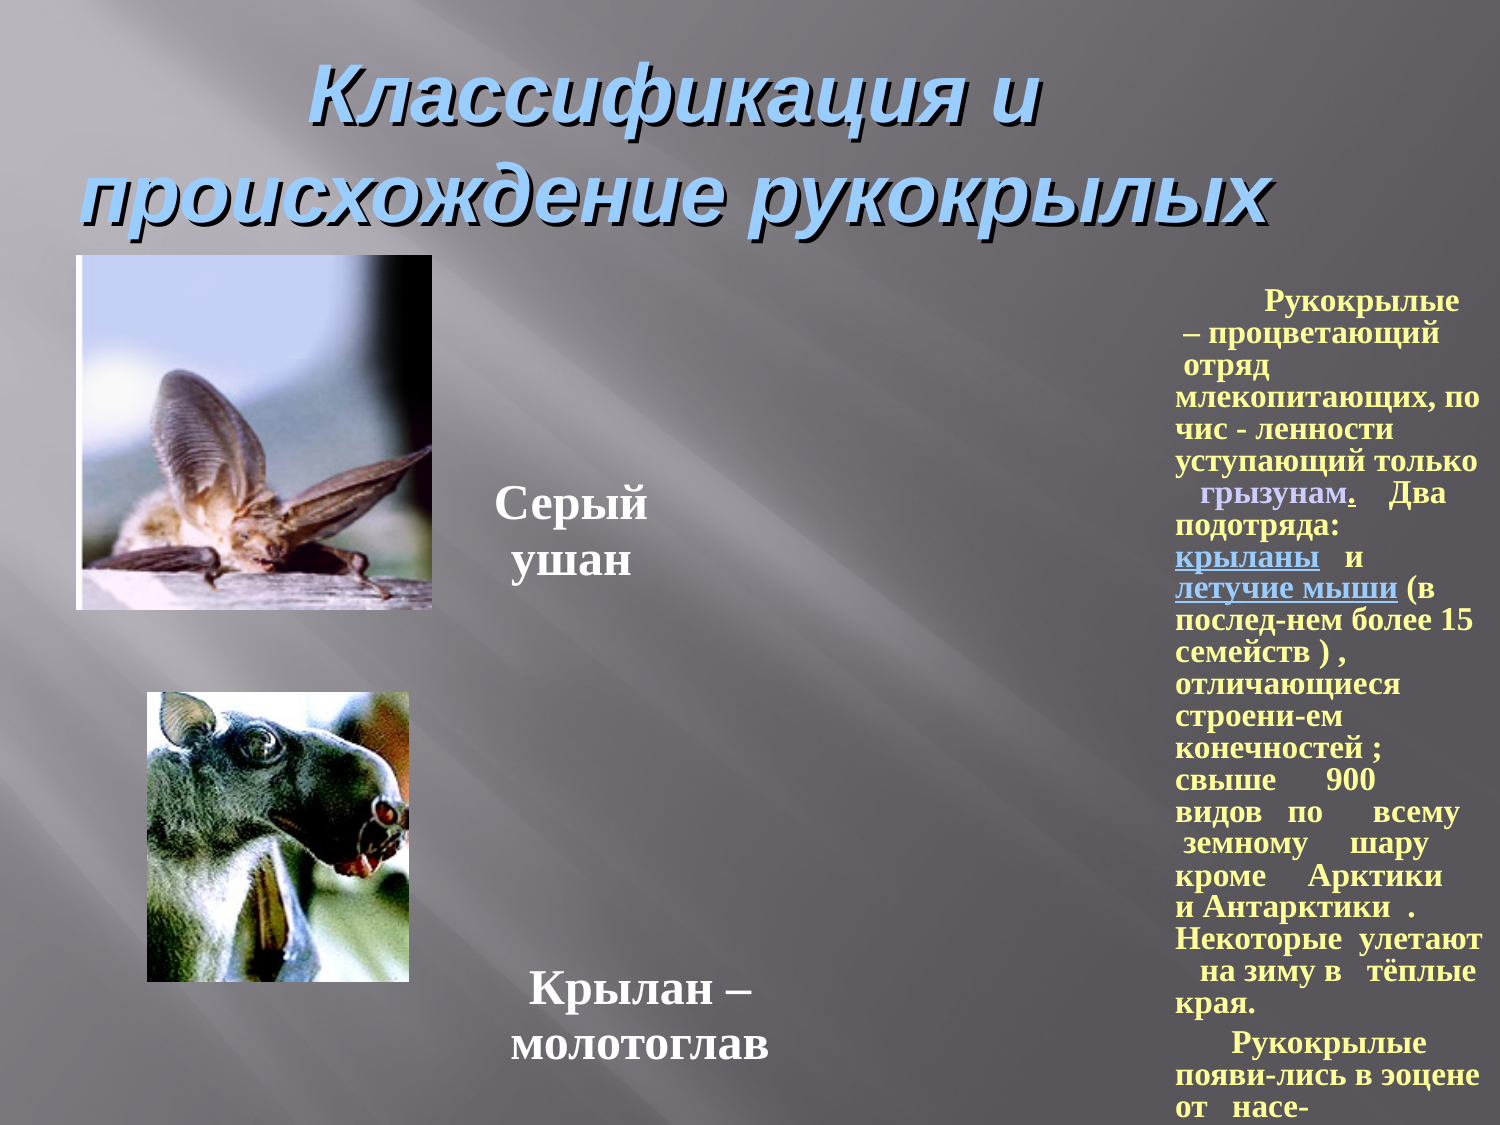

# Классификация и происхождение рукокрылых
 Рукокрылые – процветающий отряд млекопитающих, по чис - ленности уступающий только грызунам. Два подотряда: крыланы и летучие мыши (в послед-нем более 15 семейств ) , отличающиеся строени-ем конечностей ; свыше 900 видов по всему земному шару кроме Арктики и Антарктики . Некоторые улетают на зиму в тёплые края.
 Рукокрылые появи-лись в эоцене от насе-комоядных, обладавших способностью к плани-рующему полёту.
Серый ушан
Крылан –
молотоглав